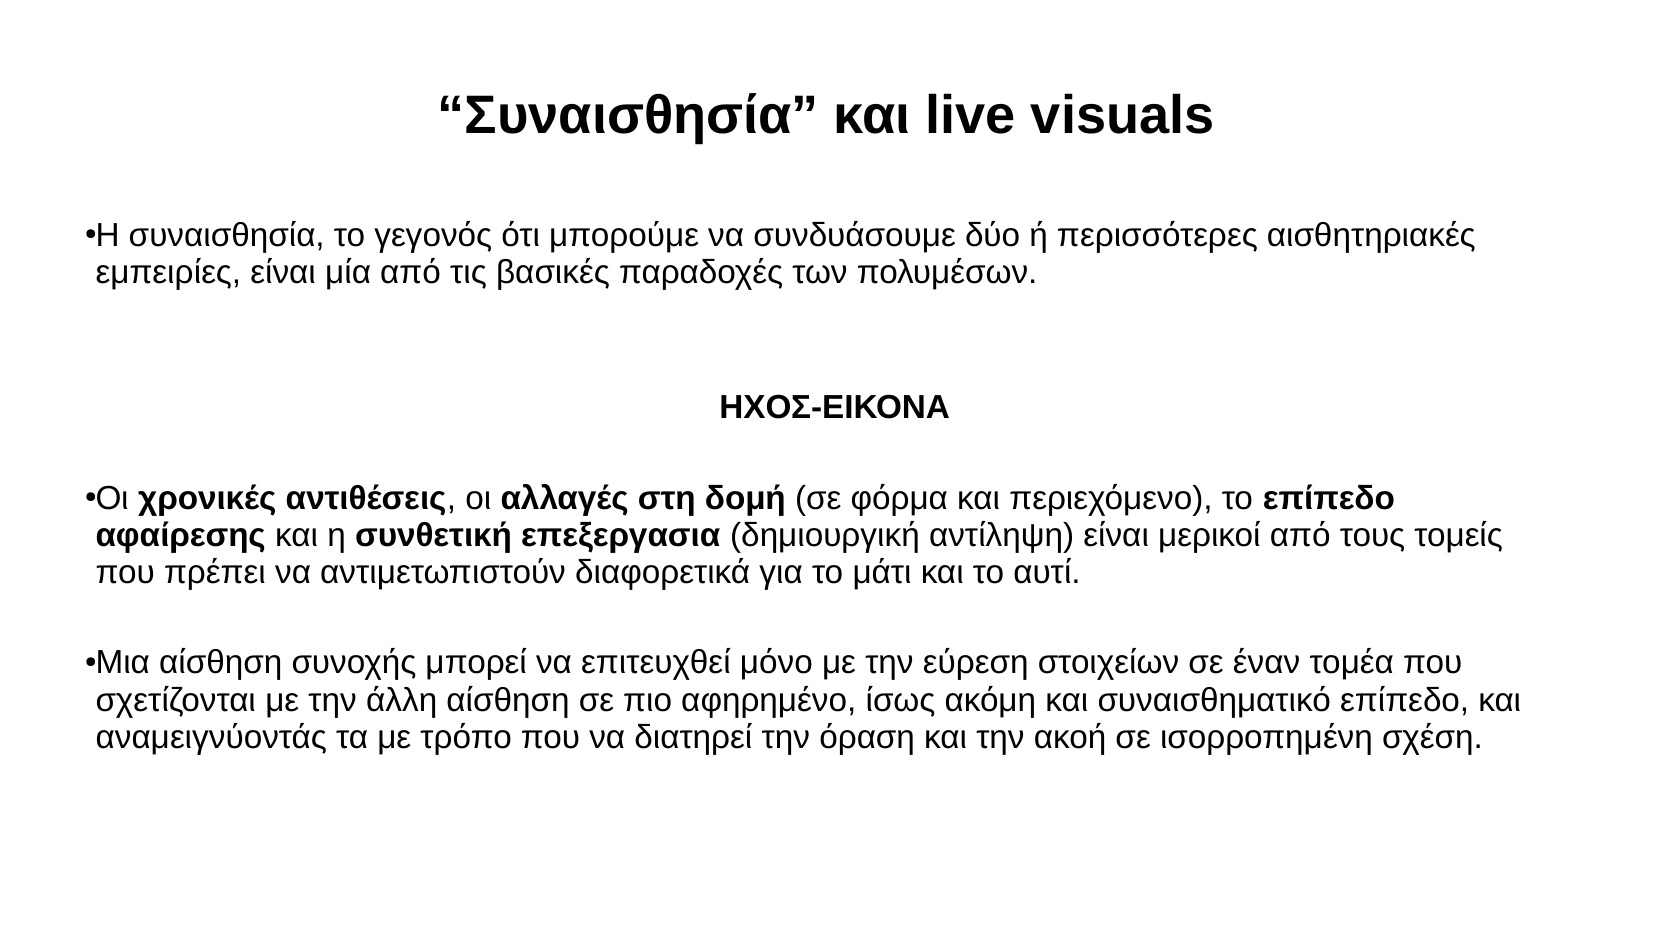

# “Συναισθησία” και live visuals
Η συναισθησία, το γεγονός ότι μπορούμε να συνδυάσουμε δύο ή περισσότερες αισθητηριακές εμπειρίες, είναι μία από τις βασικές παραδοχές των πολυμέσων.
 ΗΧΟΣ-ΕΙΚΟΝΑ
Οι χρονικές αντιθέσεις, οι αλλαγές στη δομή (σε φόρμα και περιεχόμενο), το επίπεδο αφαίρεσης και η συνθετική επεξεργασια (δημιουργική αντίληψη) είναι μερικοί από τους τομείς που πρέπει να αντιμετωπιστούν διαφορετικά για το μάτι και το αυτί.
Μια αίσθηση συνοχής μπορεί να επιτευχθεί μόνο με την εύρεση στοιχείων σε έναν τομέα που σχετίζονται με την άλλη αίσθηση σε πιο αφηρημένο, ίσως ακόμη και συναισθηματικό επίπεδο, και αναμειγνύοντάς τα με τρόπο που να διατηρεί την όραση και την ακοή σε ισορροπημένη σχέση.